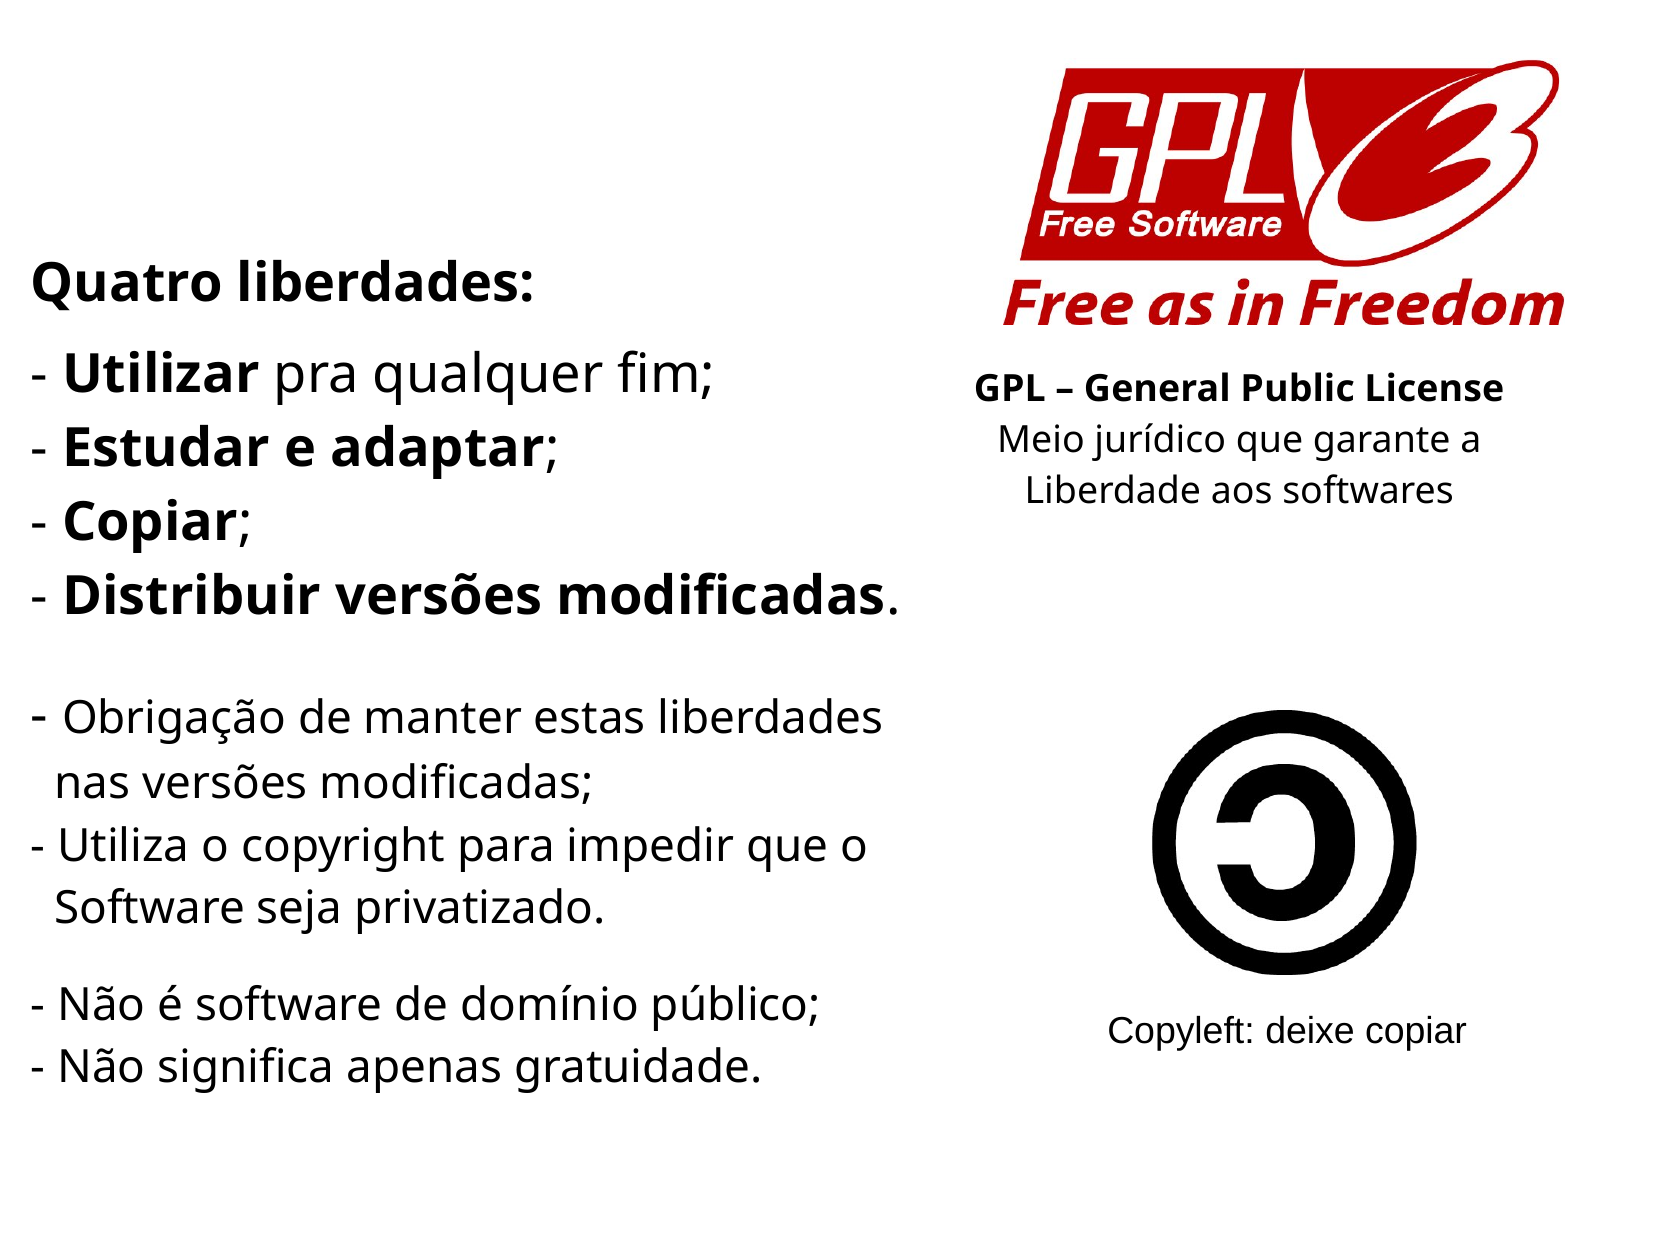

Quatro liberdades:
- Utilizar pra qualquer fim;
- Estudar e adaptar;
- Copiar;
- Distribuir versões modificadas.
- Obrigação de manter estas liberdades
 nas versões modificadas;
- Utiliza o copyright para impedir que o
 Software seja privatizado.
- Não é software de domínio público;
- Não significa apenas gratuidade.
GPL – General Public License
Meio jurídico que garante a
Liberdade aos softwares
Copyleft: deixe copiar